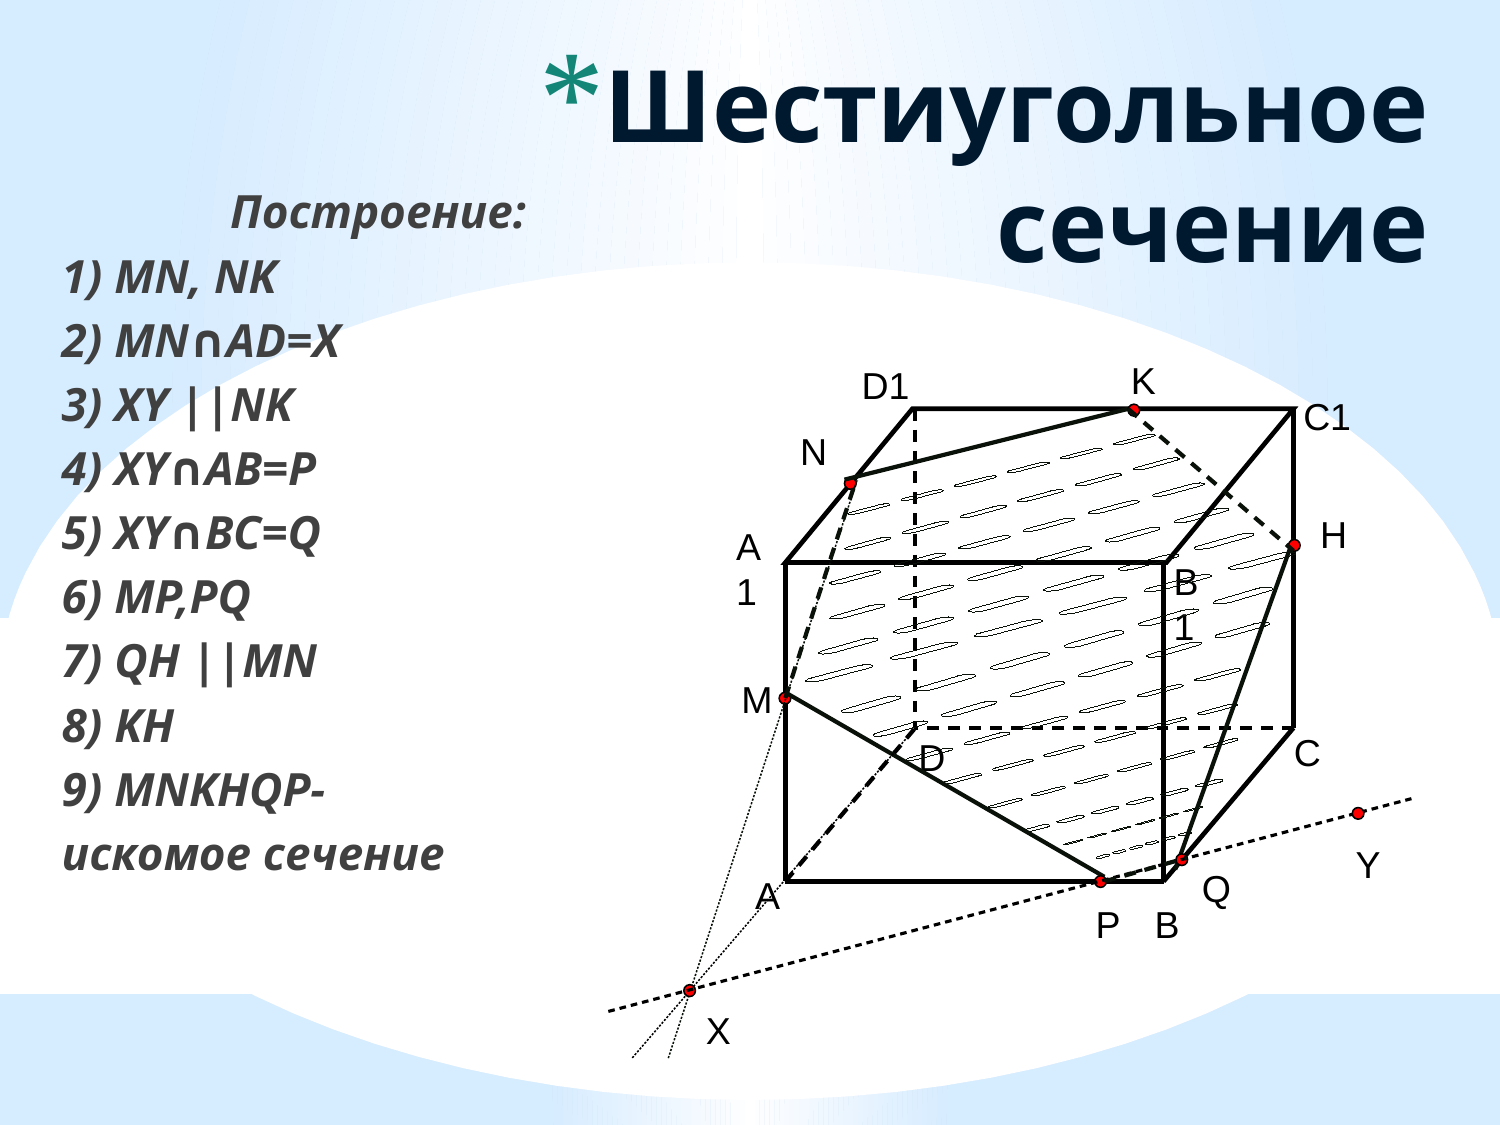

# Шестиугольное сечение
Построение:
1) MN, NK
2) MN∩AD=X
3) XY ||NK
4) XY∩AB=P
5) XY∩BC=Q
6) MP,PQ
7) QH ||MN
8) KH
9) MNKHQP-
искомое сечение
K
D1
C1
N
H
A1
B1
M
C
D
Y
Q
A
P
B
X